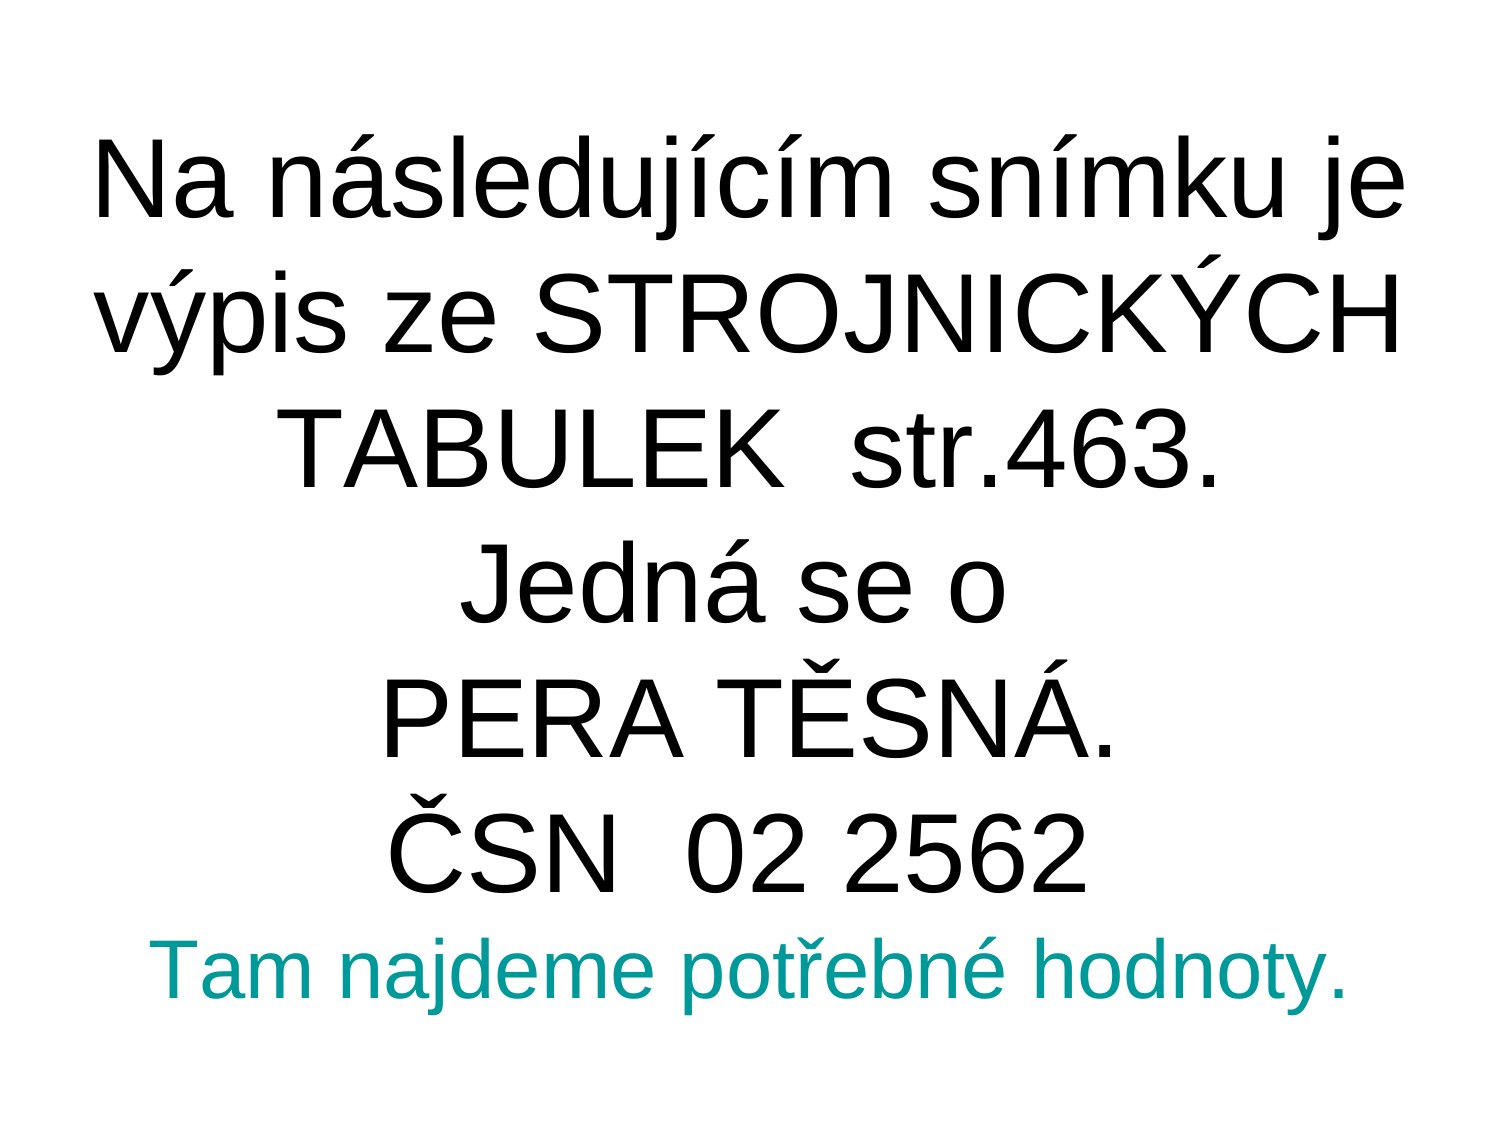

# Na následujícím snímku je výpis ze STROJNICKÝCH TABULEK str.463. Jedná se o PERA TĚSNÁ. ČSN 02 2562 Tam najdeme potřebné hodnoty.